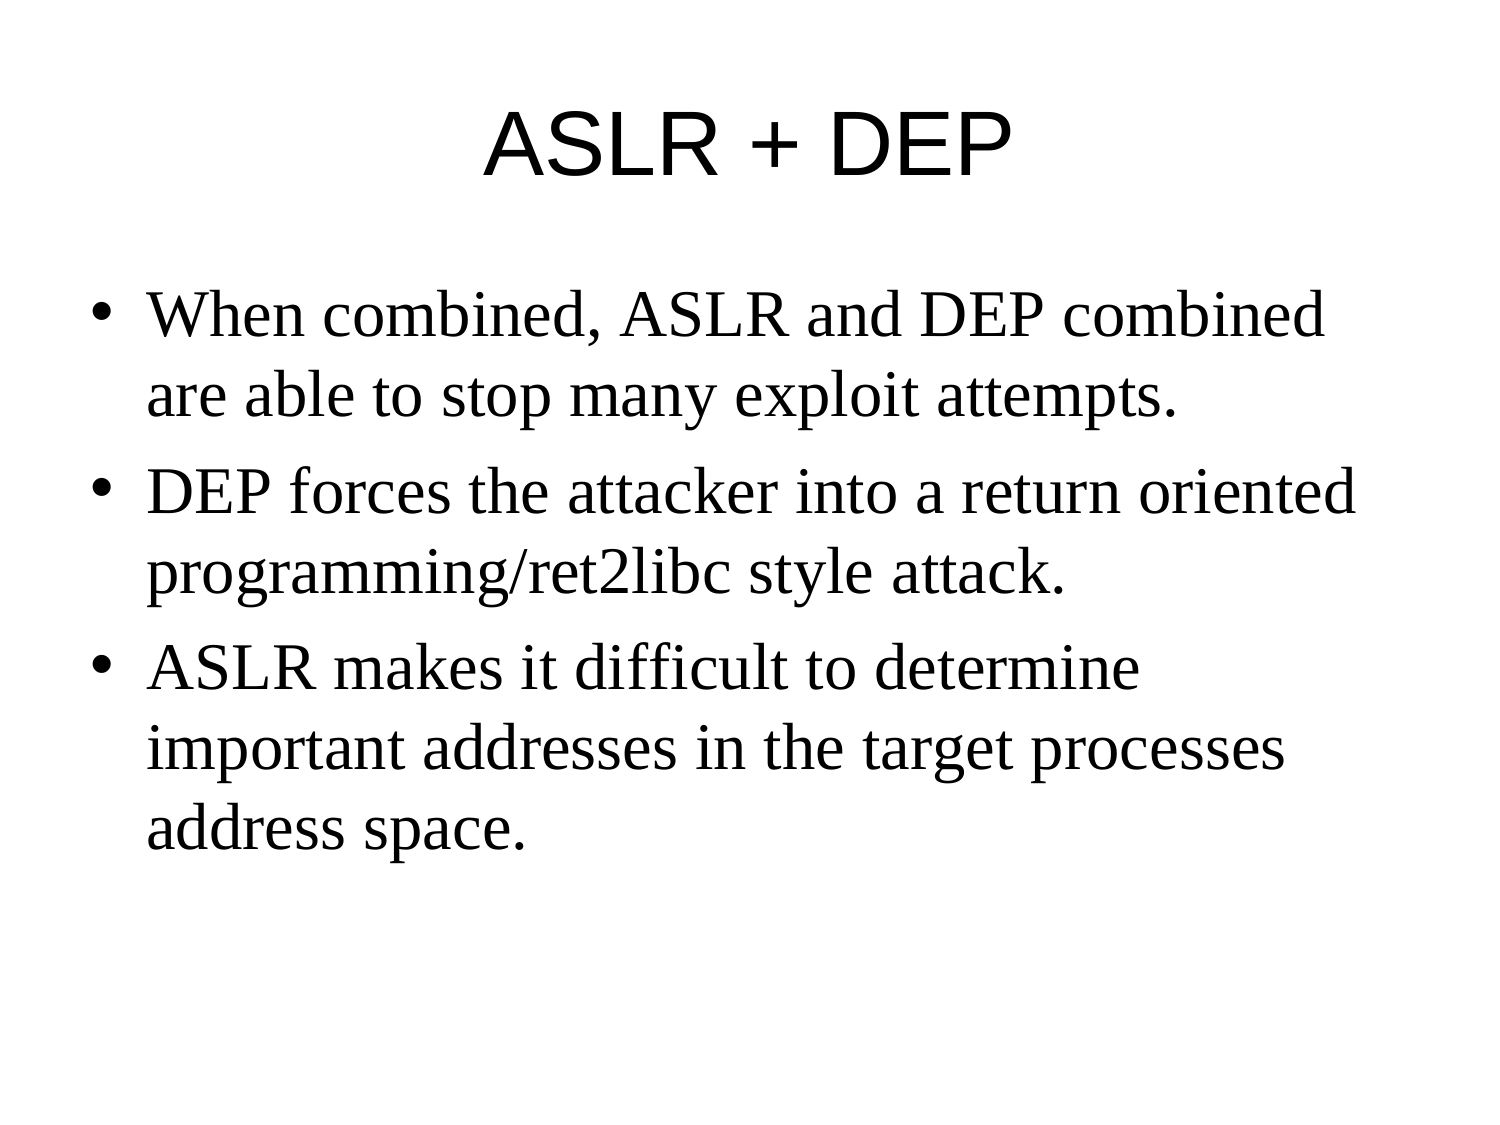

# ASLR + DEP
When combined, ASLR and DEP combined are able to stop many exploit attempts.
DEP forces the attacker into a return oriented programming/ret2libc style attack.
ASLR makes it difficult to determine important addresses in the target processes address space.